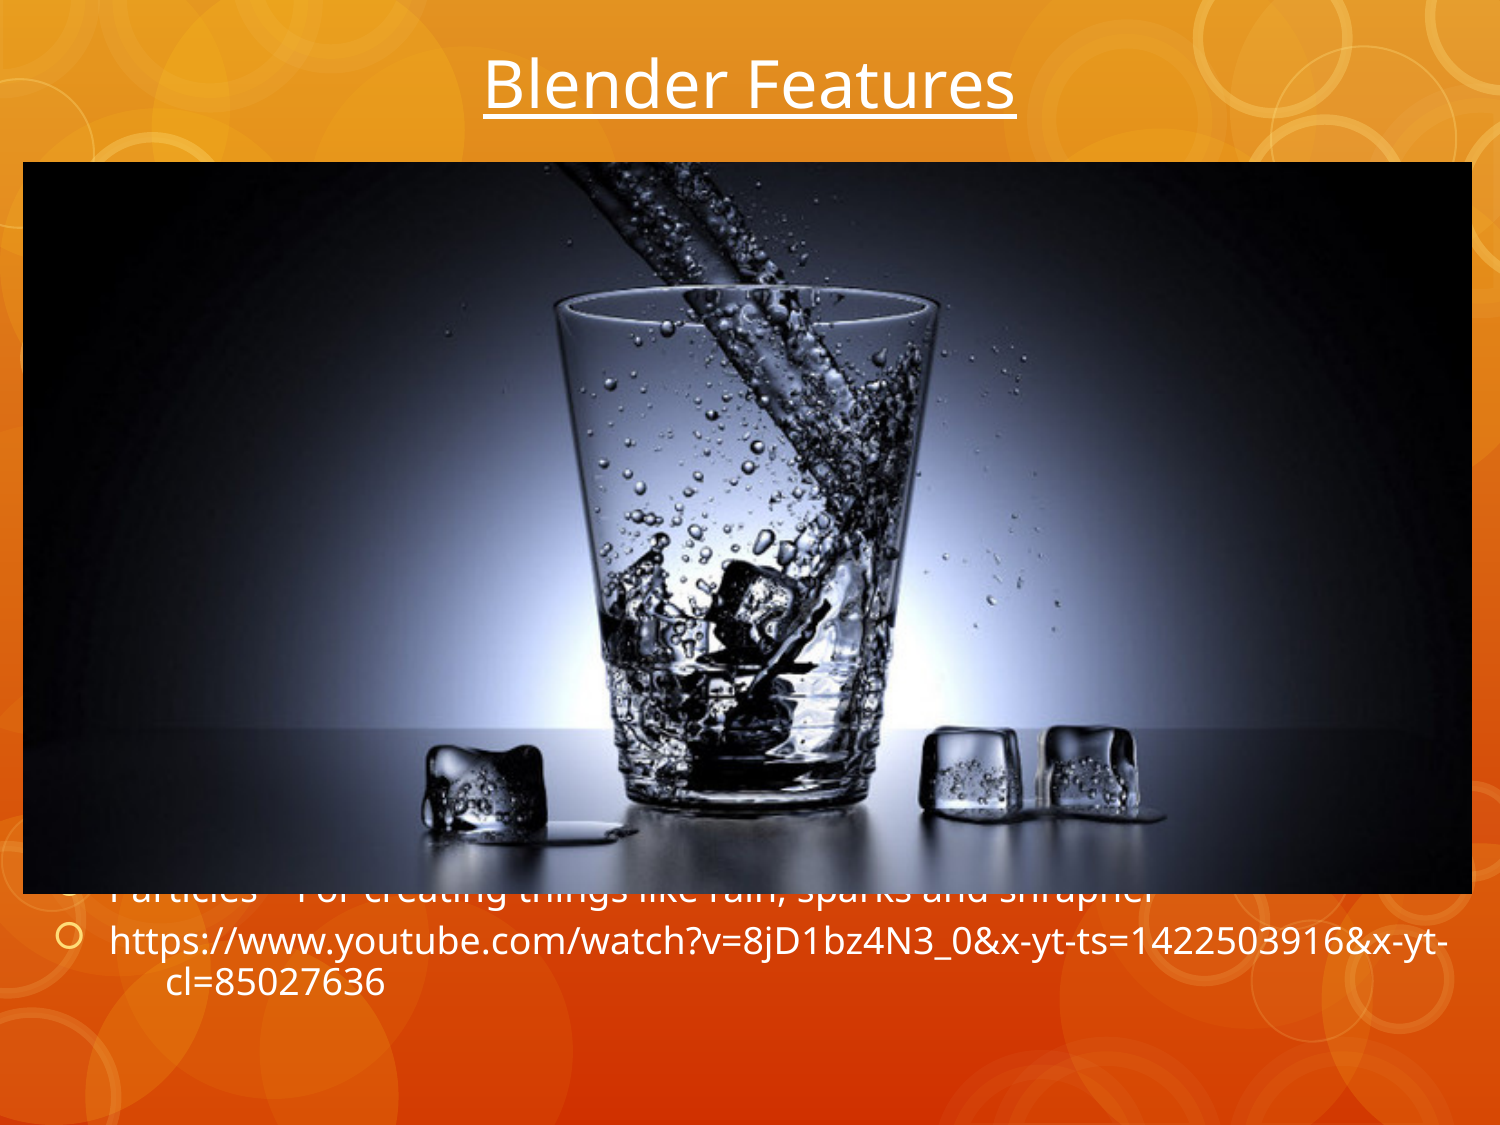

# Blender Features
Amazing Simulations
Whether you need a crumbling building, rain, fire, smoke, fluid, cloth or full on destruction, Blender delivers great looking results.
Blender’s simulation tools include:
Fluid – Realistic water and fluid simulations.
Smoke – Billowing smoke with flames and scene interaction.
Hair – Beautiful wafts of hair that blows in the wind and interacts with collisions.
Cloth – Amazingly realistic cloth simulations for clothing and environments
Rigid Body Physics – Makes any object destructable and collidable
Particles – For creating things like rain, sparks and shrapnel
https://www.youtube.com/watch?v=8jD1bz4N3_0&x-yt-ts=1422503916&x-yt-cl=85027636